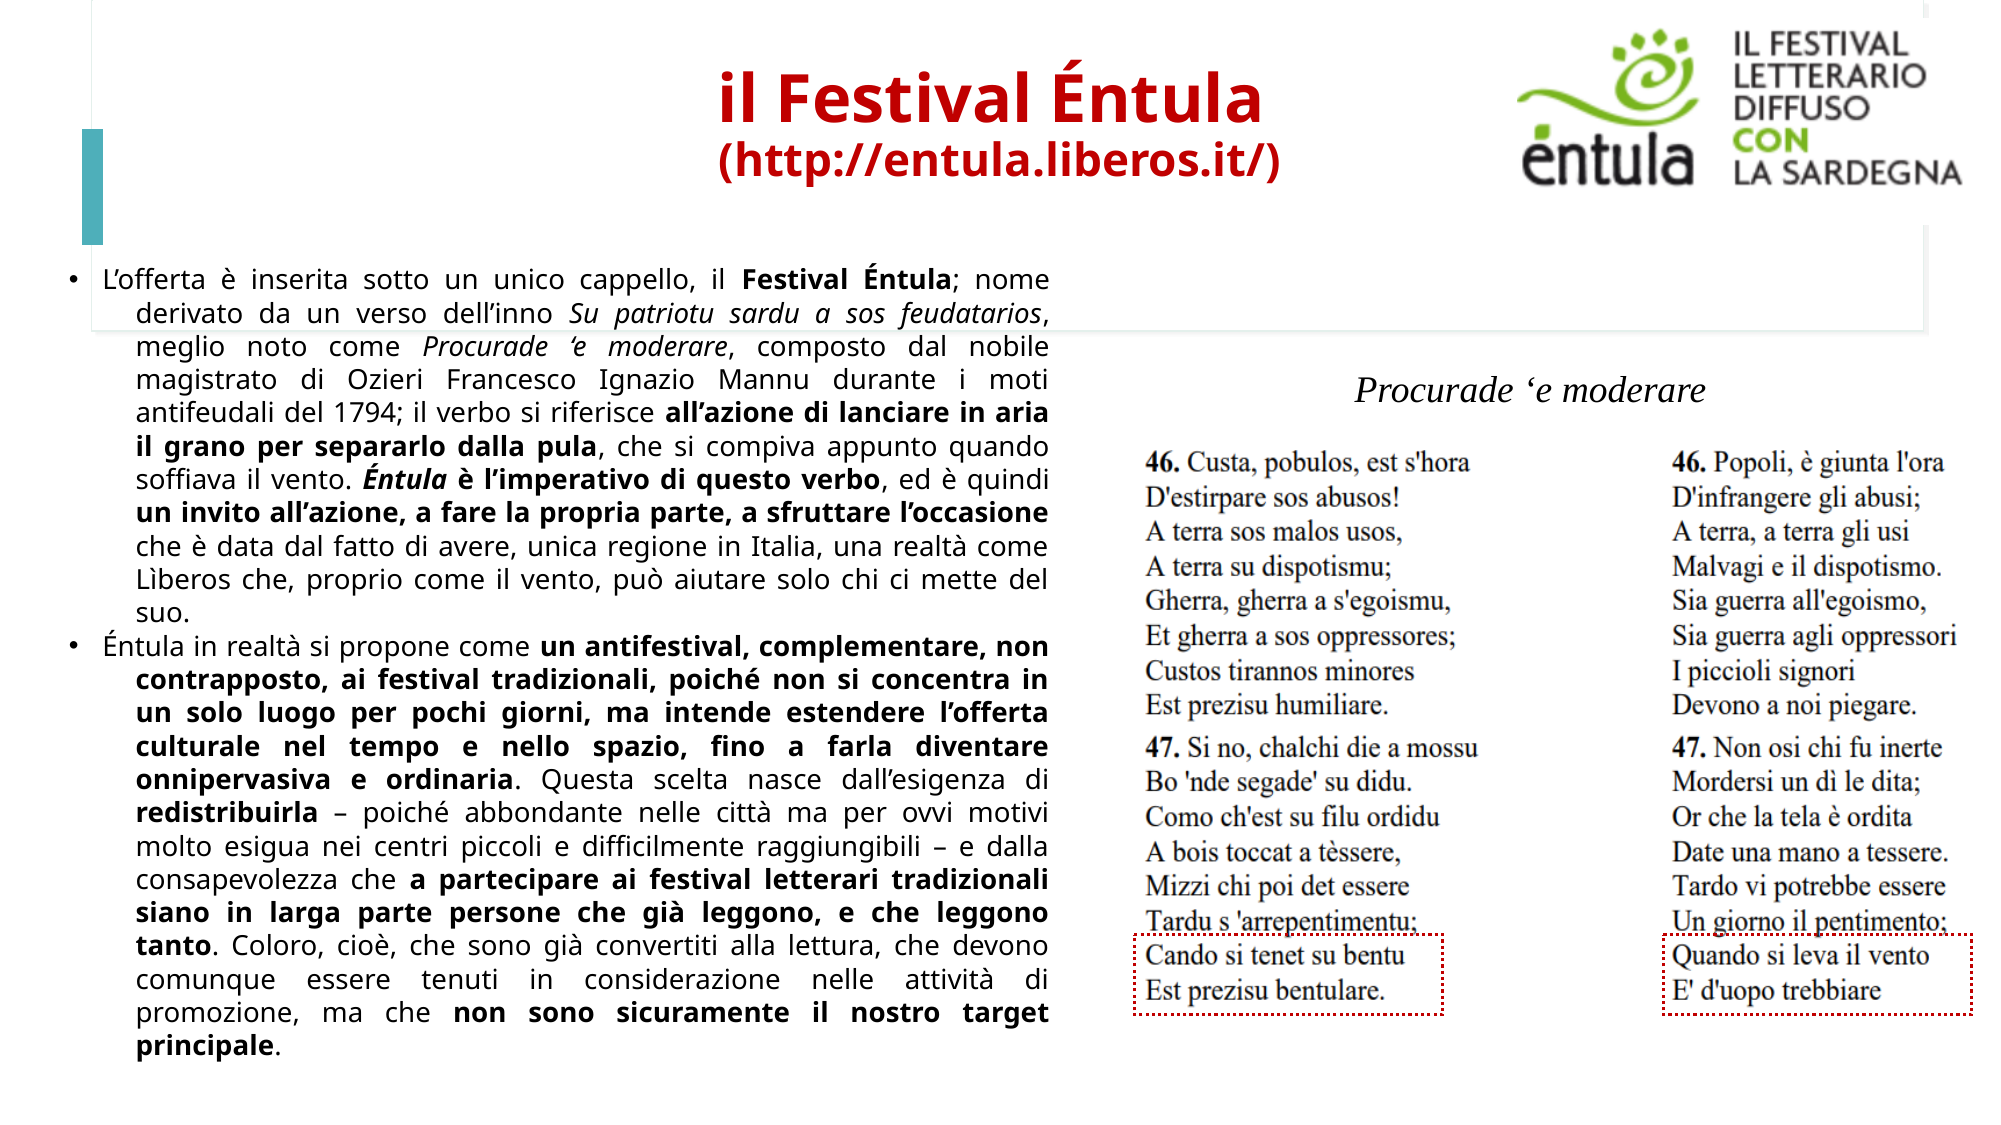

# il Festival Éntula (http://entula.liberos.it/)
L’offerta è inserita sotto un unico cappello, il Festival Éntula; nome derivato da un verso dell’inno Su patriotu sardu a sos feudatarios, meglio noto come Procurade ‘e moderare, composto dal nobile magistrato di Ozieri Francesco Ignazio Mannu durante i moti antifeudali del 1794; il verbo si riferisce all’azione di lanciare in aria il grano per separarlo dalla pula, che si compiva appunto quando soffiava il vento. Éntula è l’imperativo di questo verbo, ed è quindi un invito all’azione, a fare la propria parte, a sfruttare l’occasione che è data dal fatto di avere, unica regione in Italia, una realtà come Lìberos che, proprio come il vento, può aiutare solo chi ci mette del suo.
Éntula in realtà si propone come un antifestival, complementare, non contrapposto, ai festival tradizionali, poiché non si concentra in un solo luogo per pochi giorni, ma intende estendere l’offerta culturale nel tempo e nello spazio, fino a farla diventare onnipervasiva e ordinaria. Questa scelta nasce dall’esigenza di redistribuirla – poiché abbondante nelle città ma per ovvi motivi molto esigua nei centri piccoli e difficilmente raggiungibili – e dalla consapevolezza che a partecipare ai festival letterari tradizionali siano in larga parte persone che già leggono, e che leggono tanto. Coloro, cioè, che sono già convertiti alla lettura, che devono comunque essere tenuti in considerazione nelle attività di promozione, ma che non sono sicuramente il nostro target principale.
Procurade ‘e moderare